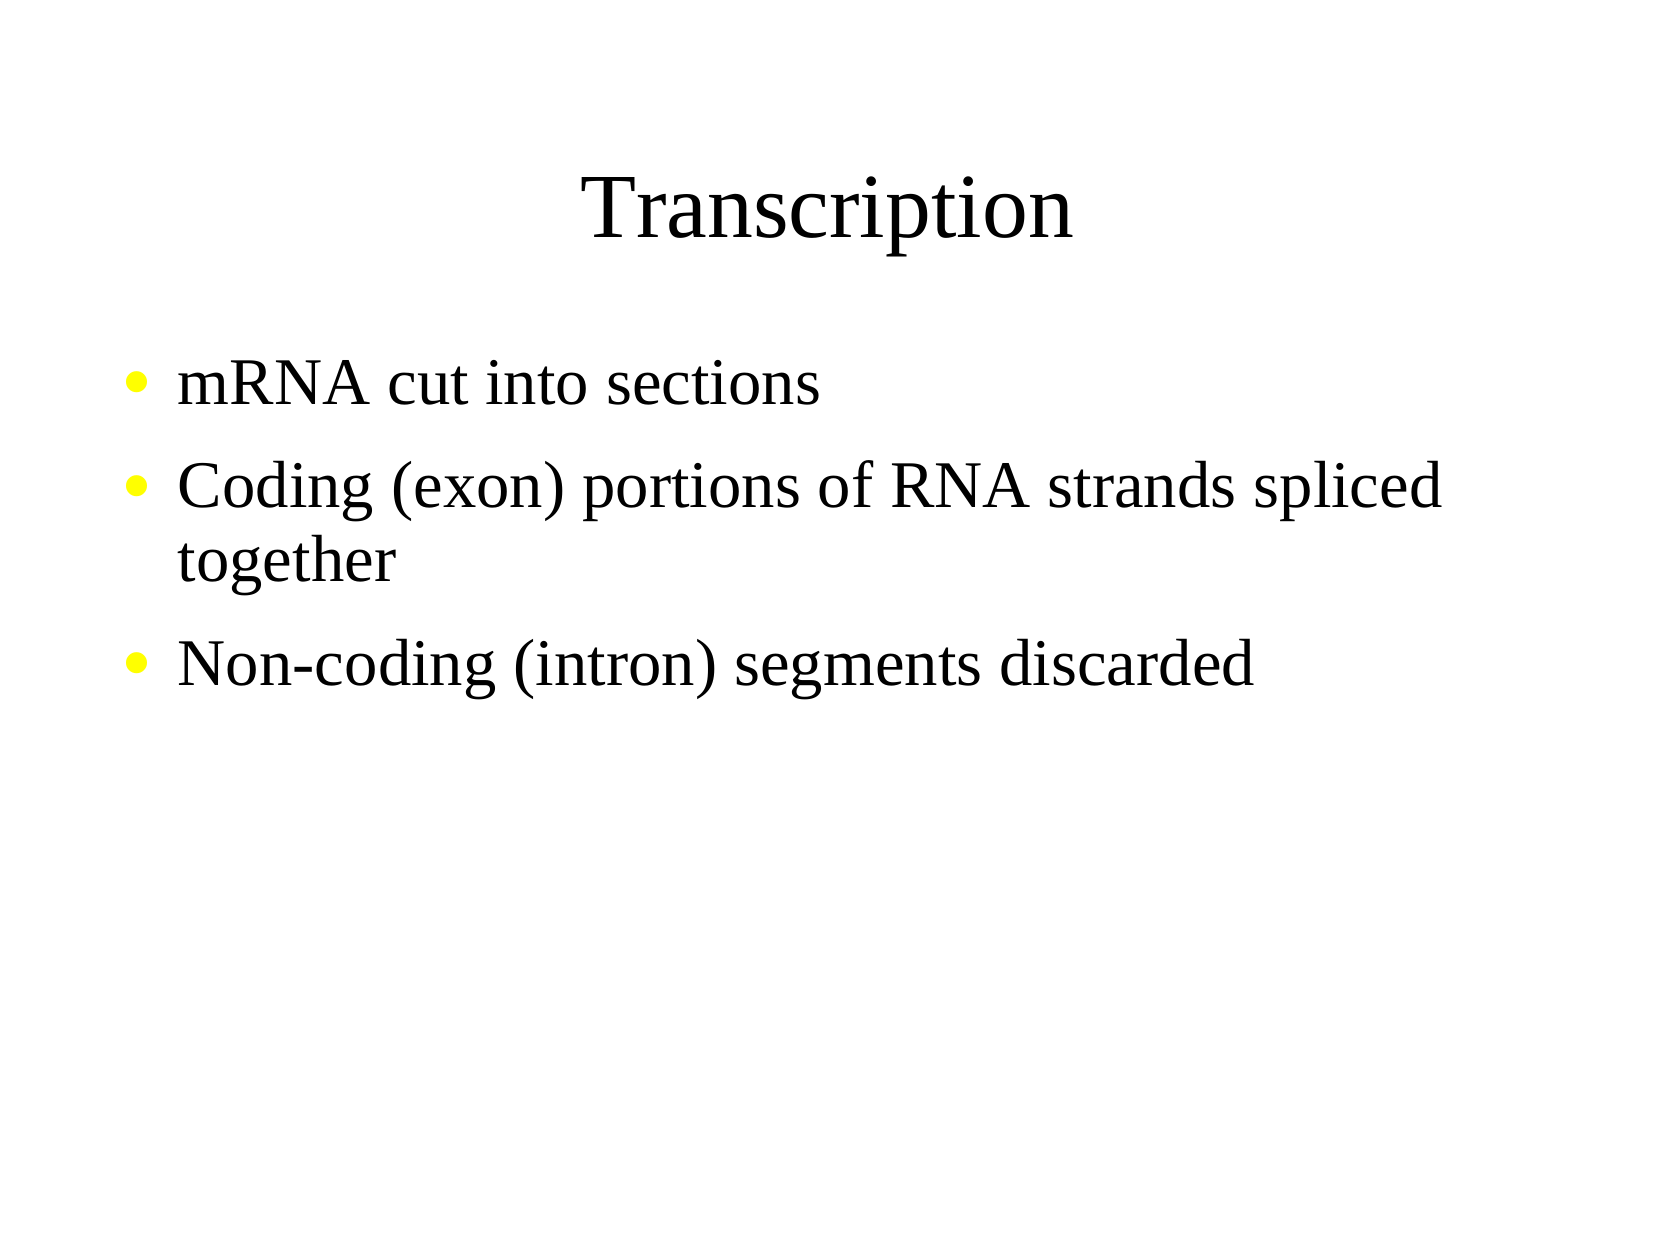

# Transcription
mRNA cut into sections
Coding (exon) portions of RNA strands spliced together
Non-coding (intron) segments discarded